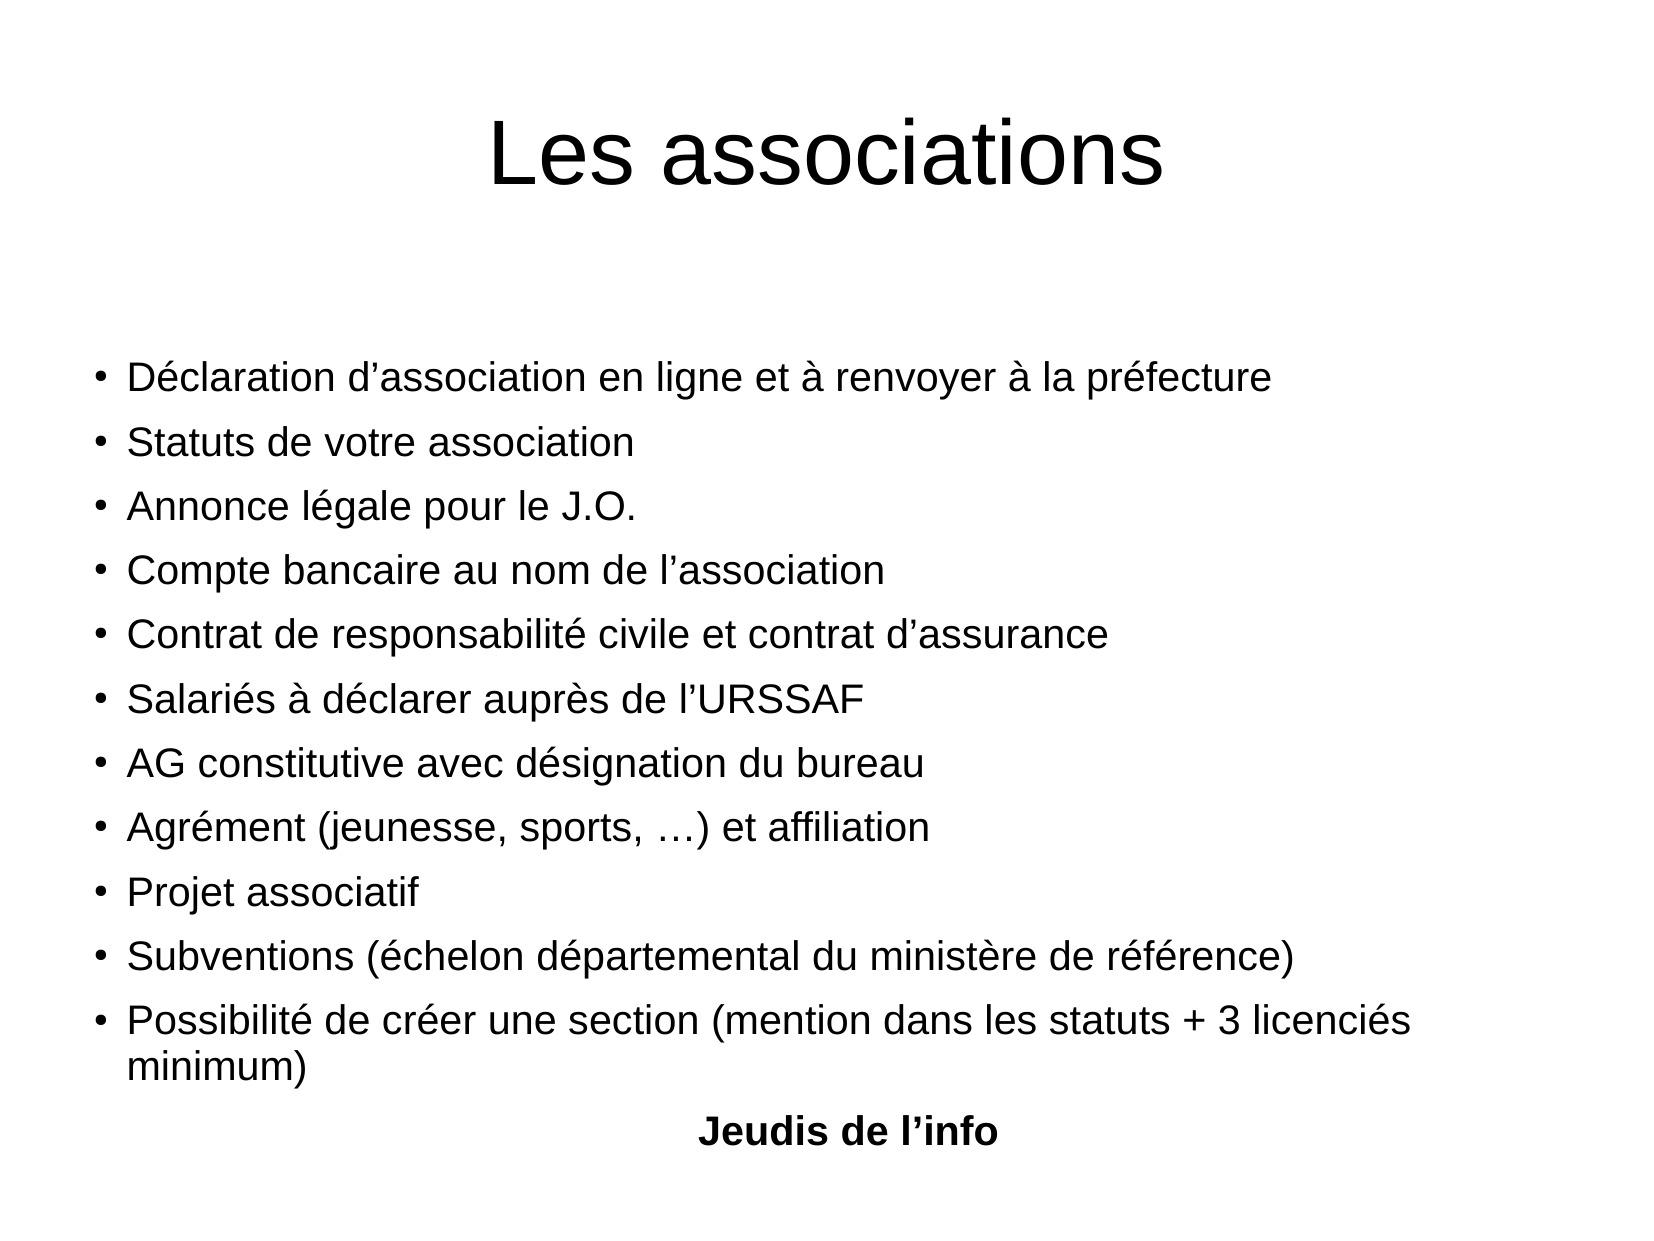

# Les associations
Déclaration d’association en ligne et à renvoyer à la préfecture
Statuts de votre association
Annonce légale pour le J.O.
Compte bancaire au nom de l’association
Contrat de responsabilité civile et contrat d’assurance
Salariés à déclarer auprès de l’URSSAF
AG constitutive avec désignation du bureau
Agrément (jeunesse, sports, …) et affiliation
Projet associatif
Subventions (échelon départemental du ministère de référence)
Possibilité de créer une section (mention dans les statuts + 3 licenciés minimum)
Jeudis de l’info